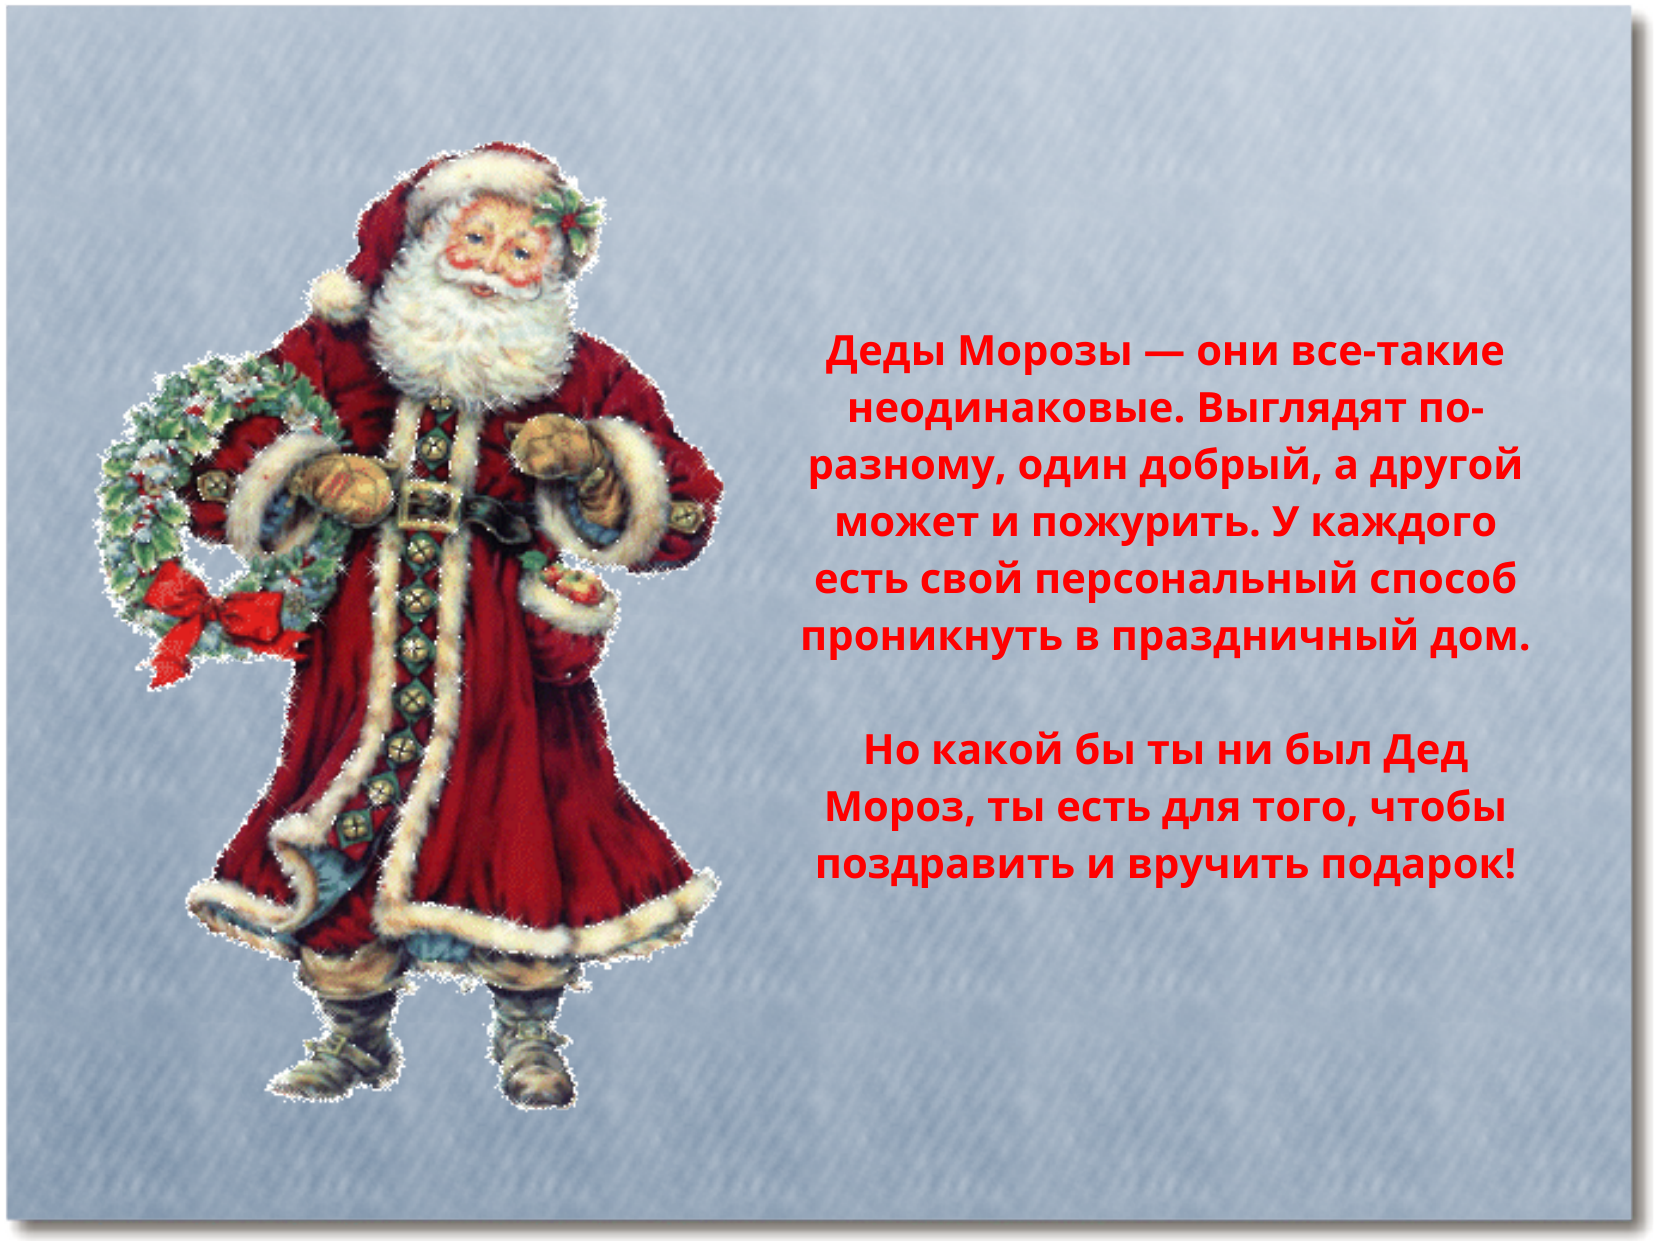

# Деды Морозы — они все-такие неодинаковые. Выглядят по-разному, один добрый, а другой может и пожурить. У каждого есть свой персональный способ проникнуть в праздничный дом. Но какой бы ты ни был Дед Мороз, ты есть для того, чтобы поздравить и вручить подарок!